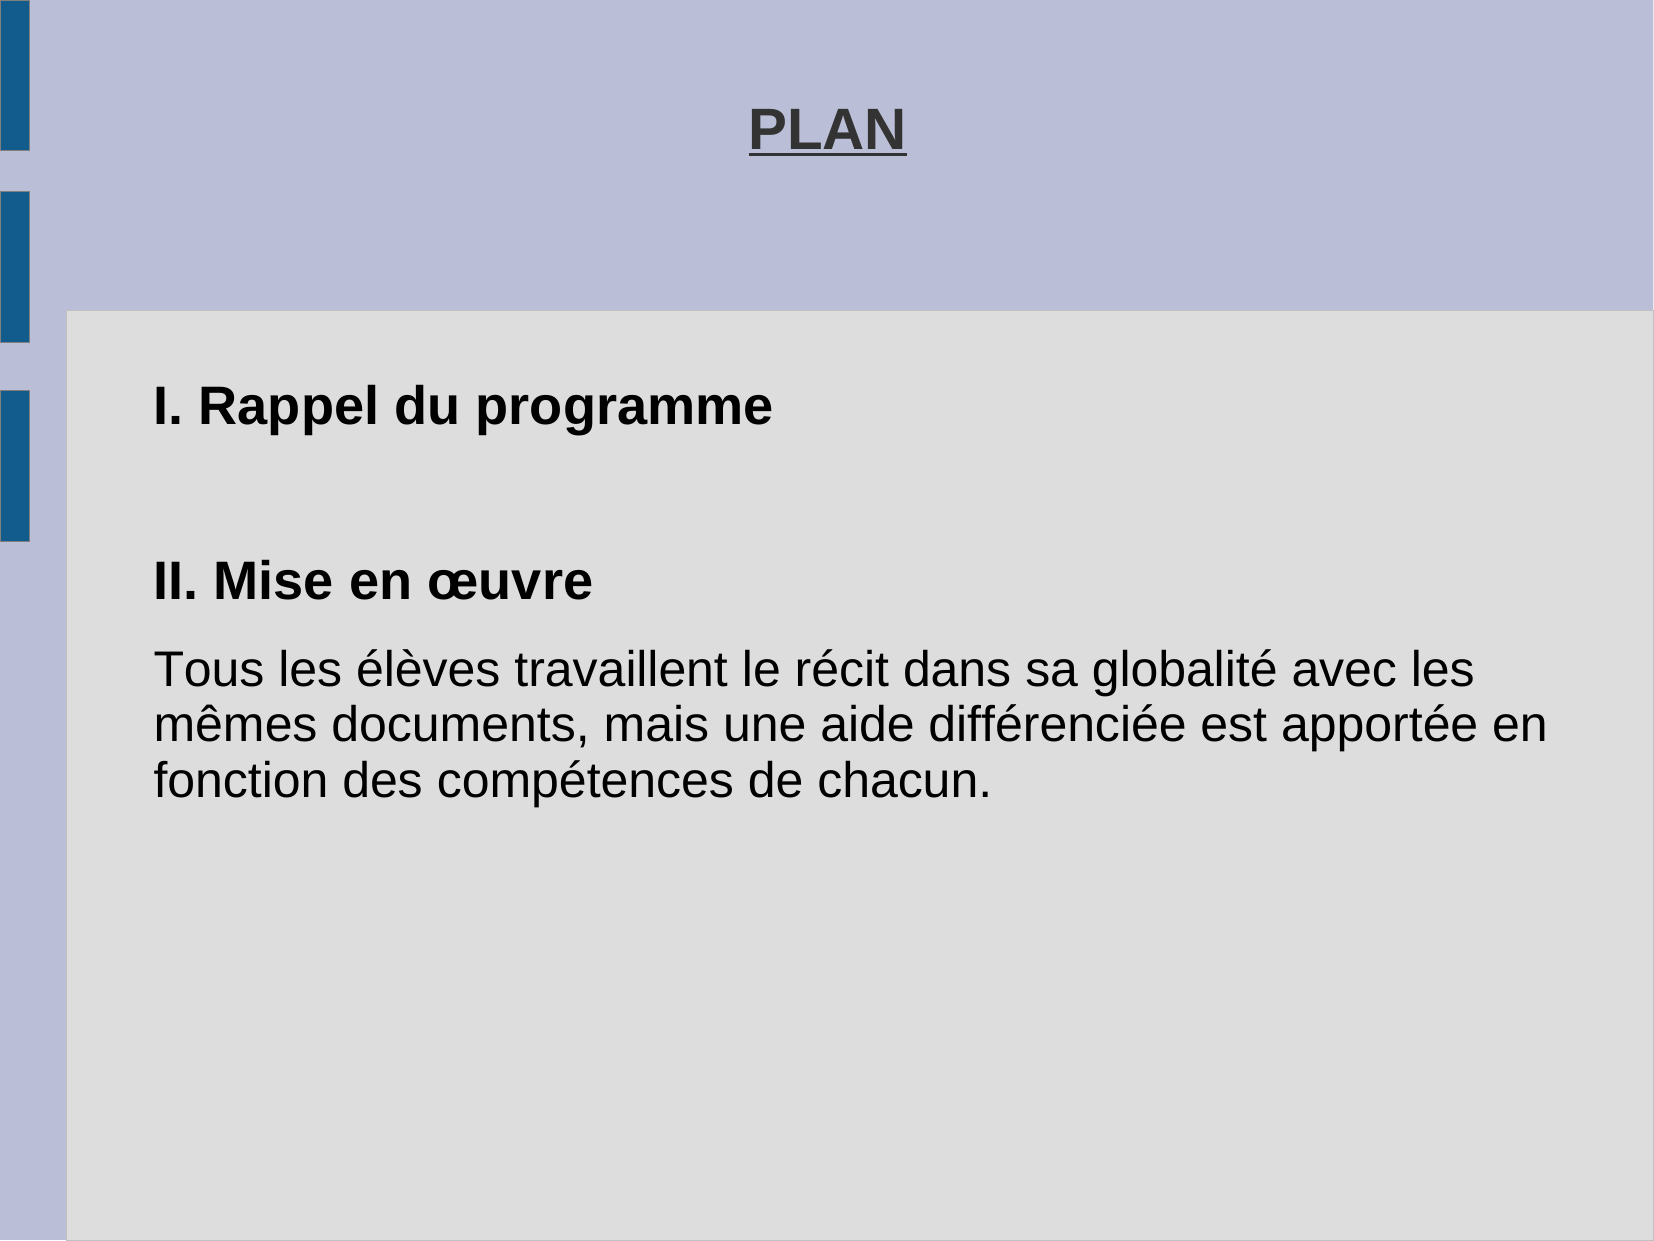

# PLAN
I. Rappel du programme
II. Mise en œuvre
Tous les élèves travaillent le récit dans sa globalité avec les mêmes documents, mais une aide différenciée est apportée en fonction des compétences de chacun.